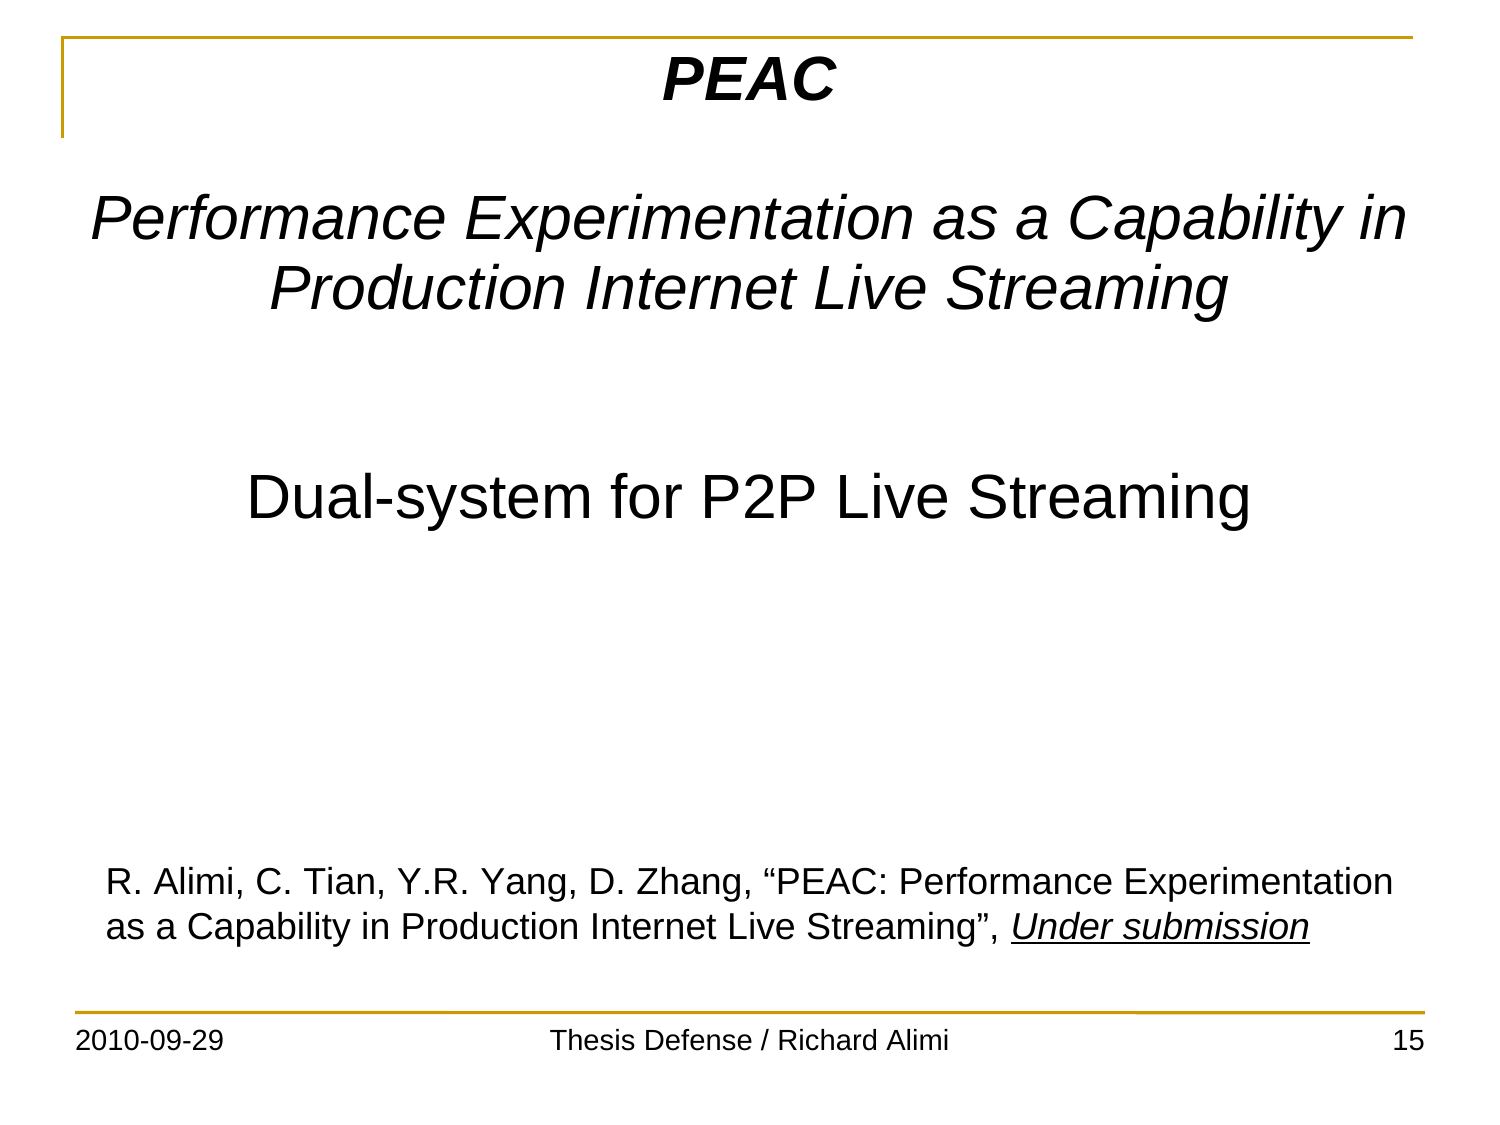

# PEAC Performance Experimentation as a Capability in Production Internet Live Streaming Dual-system for P2P Live Streaming
R. Alimi, C. Tian, Y.R. Yang, D. Zhang, “PEAC: Performance Experimentation
as a Capability in Production Internet Live Streaming”, Under submission
2010-09-29
Thesis Defense / Richard Alimi
15